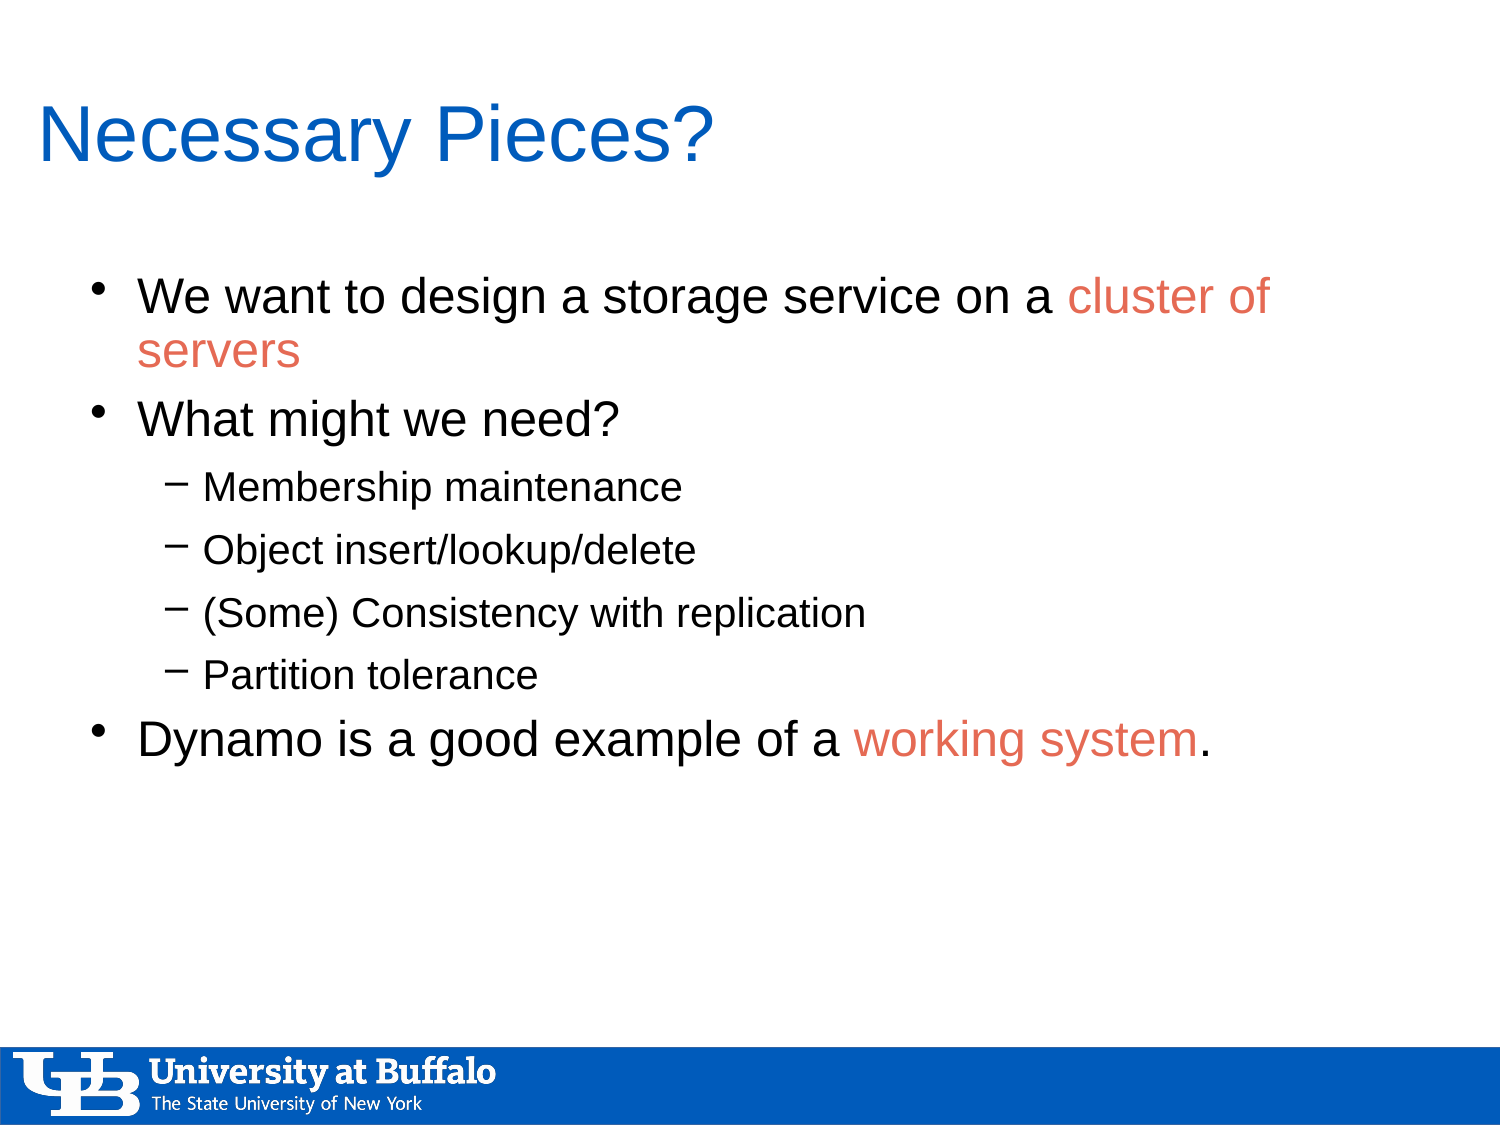

# Necessary Pieces?
We want to design a storage service on a cluster of servers
What might we need?
Membership maintenance
Object insert/lookup/delete
(Some) Consistency with replication
Partition tolerance
Dynamo is a good example of a working system.